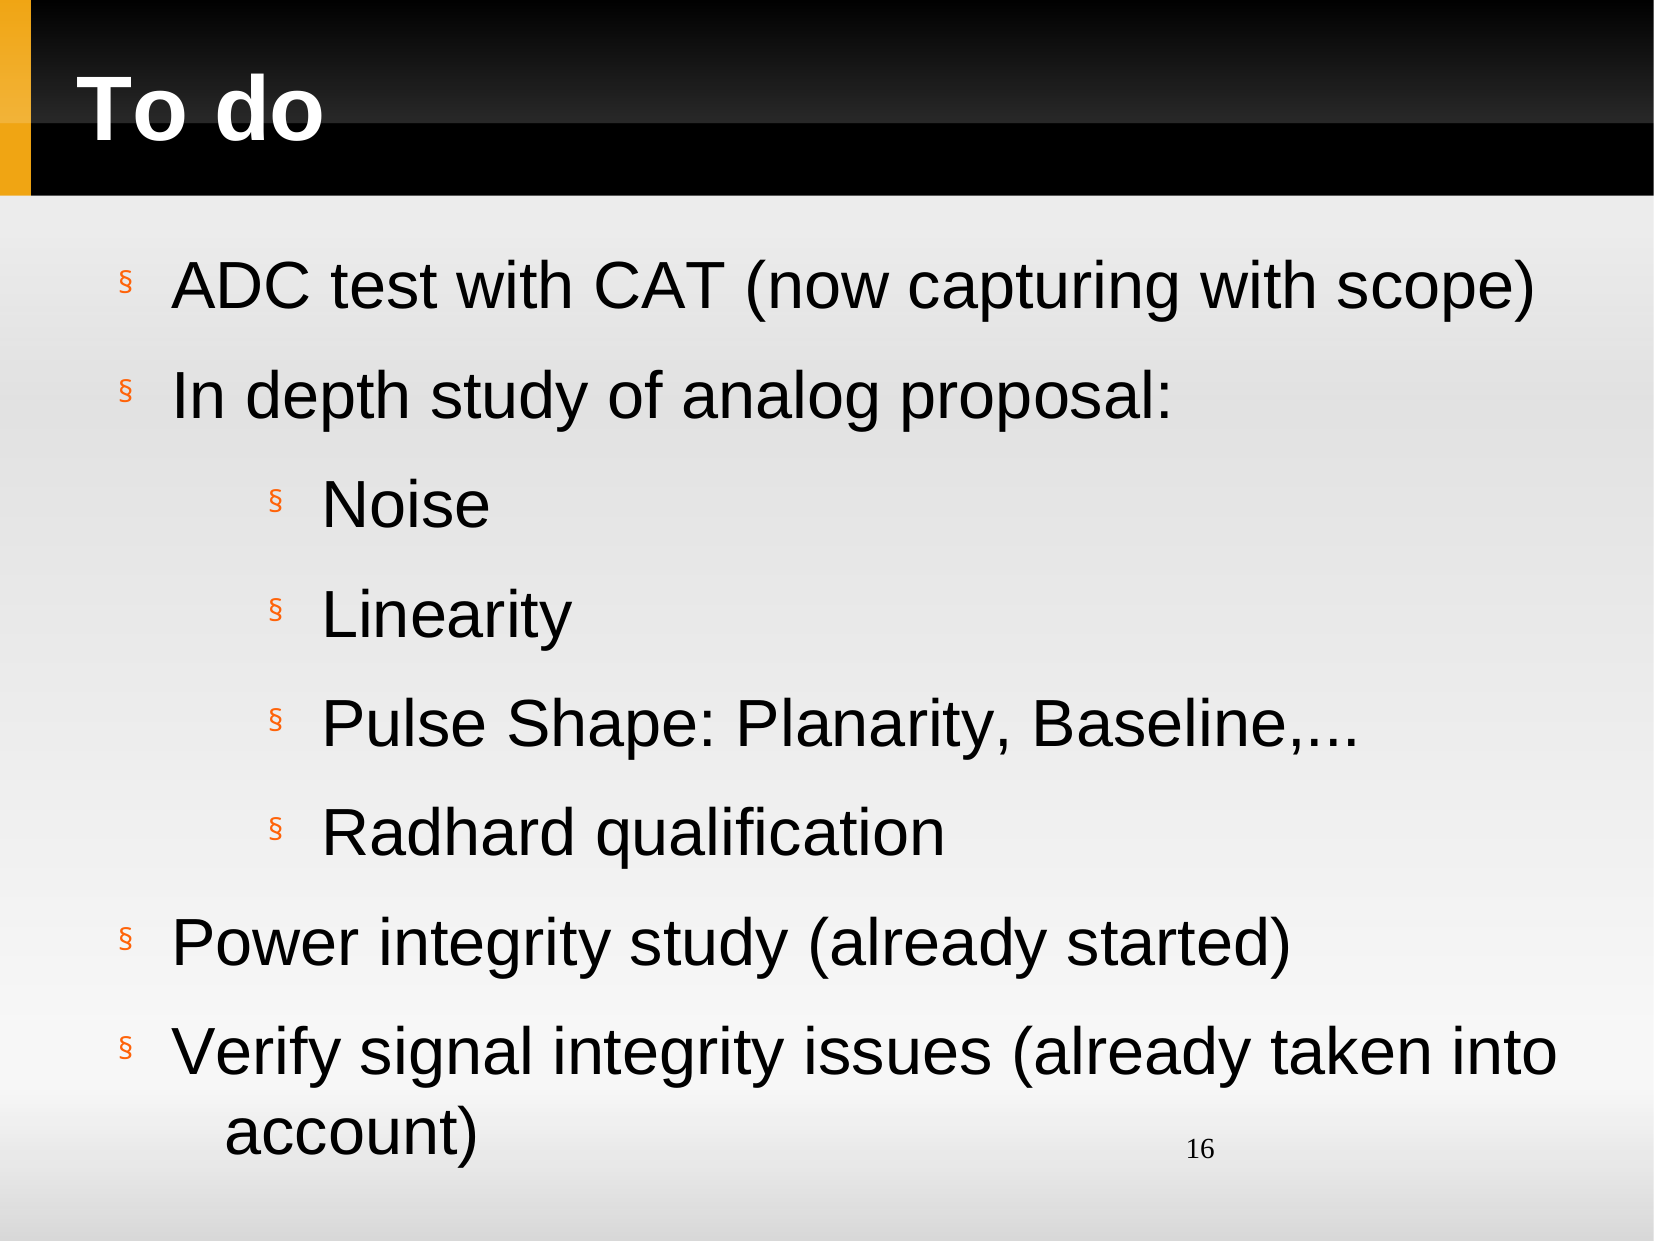

# To do
ADC test with CAT (now capturing with scope)
In depth study of analog proposal:
Noise
Linearity
Pulse Shape: Planarity, Baseline,...
Radhard qualification
Power integrity study (already started)
Verify signal integrity issues (already taken into account)